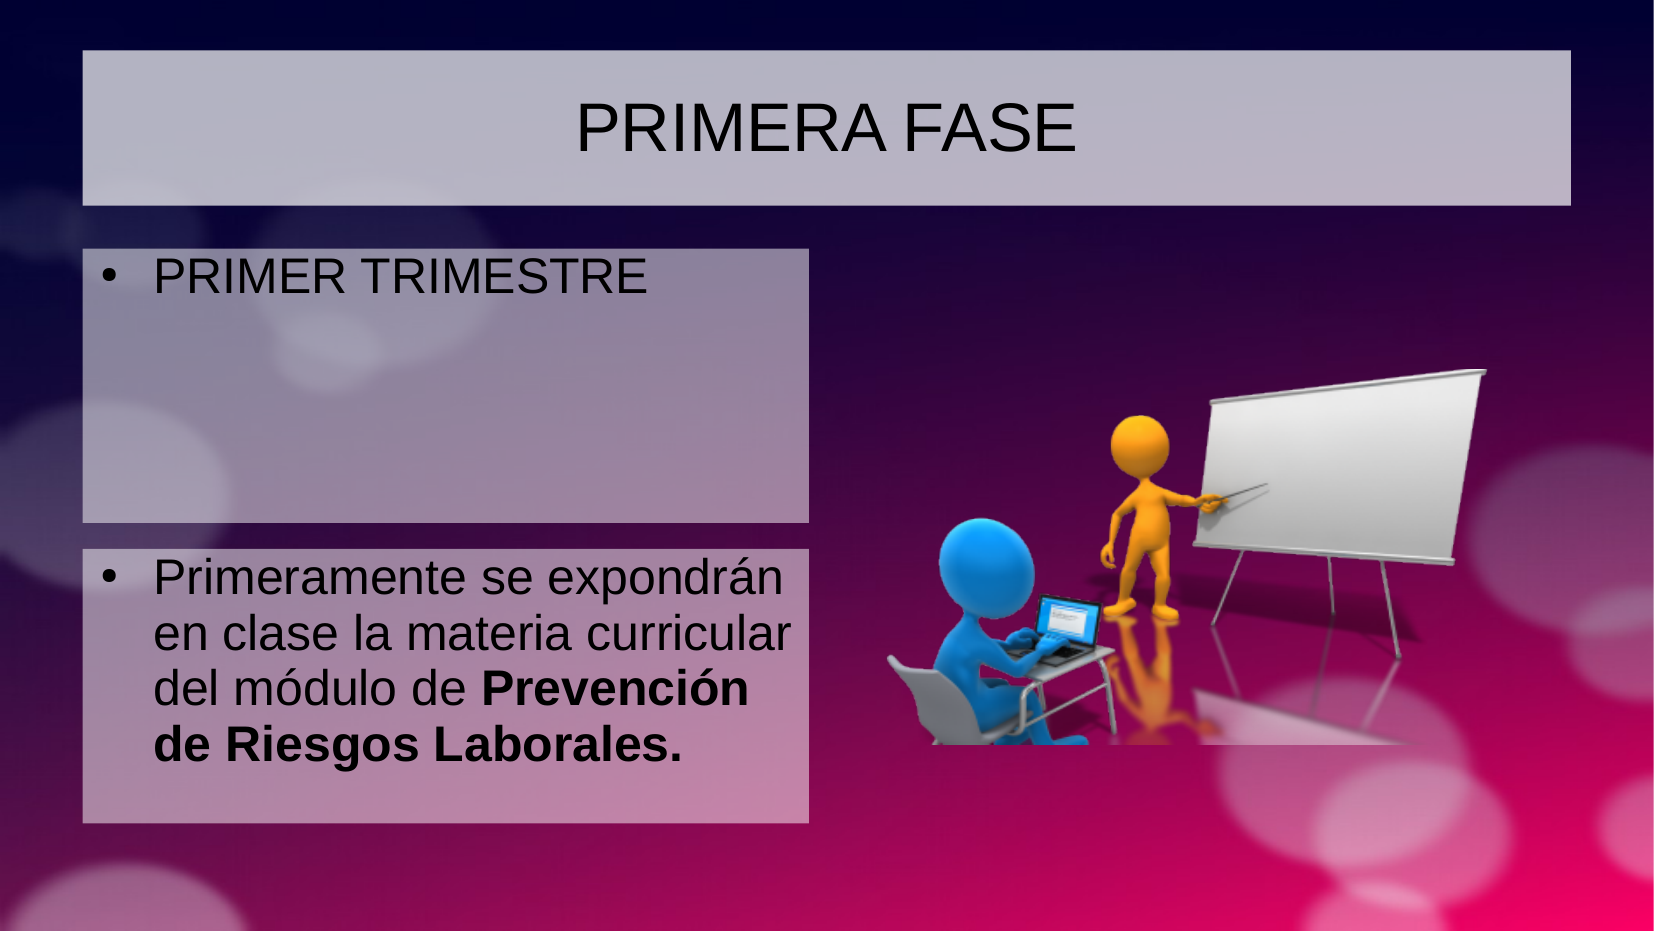

# PRIMERA FASE
PRIMER TRIMESTRE
Primeramente se expondrán en clase la materia curricular del módulo de Prevención de Riesgos Laborales.